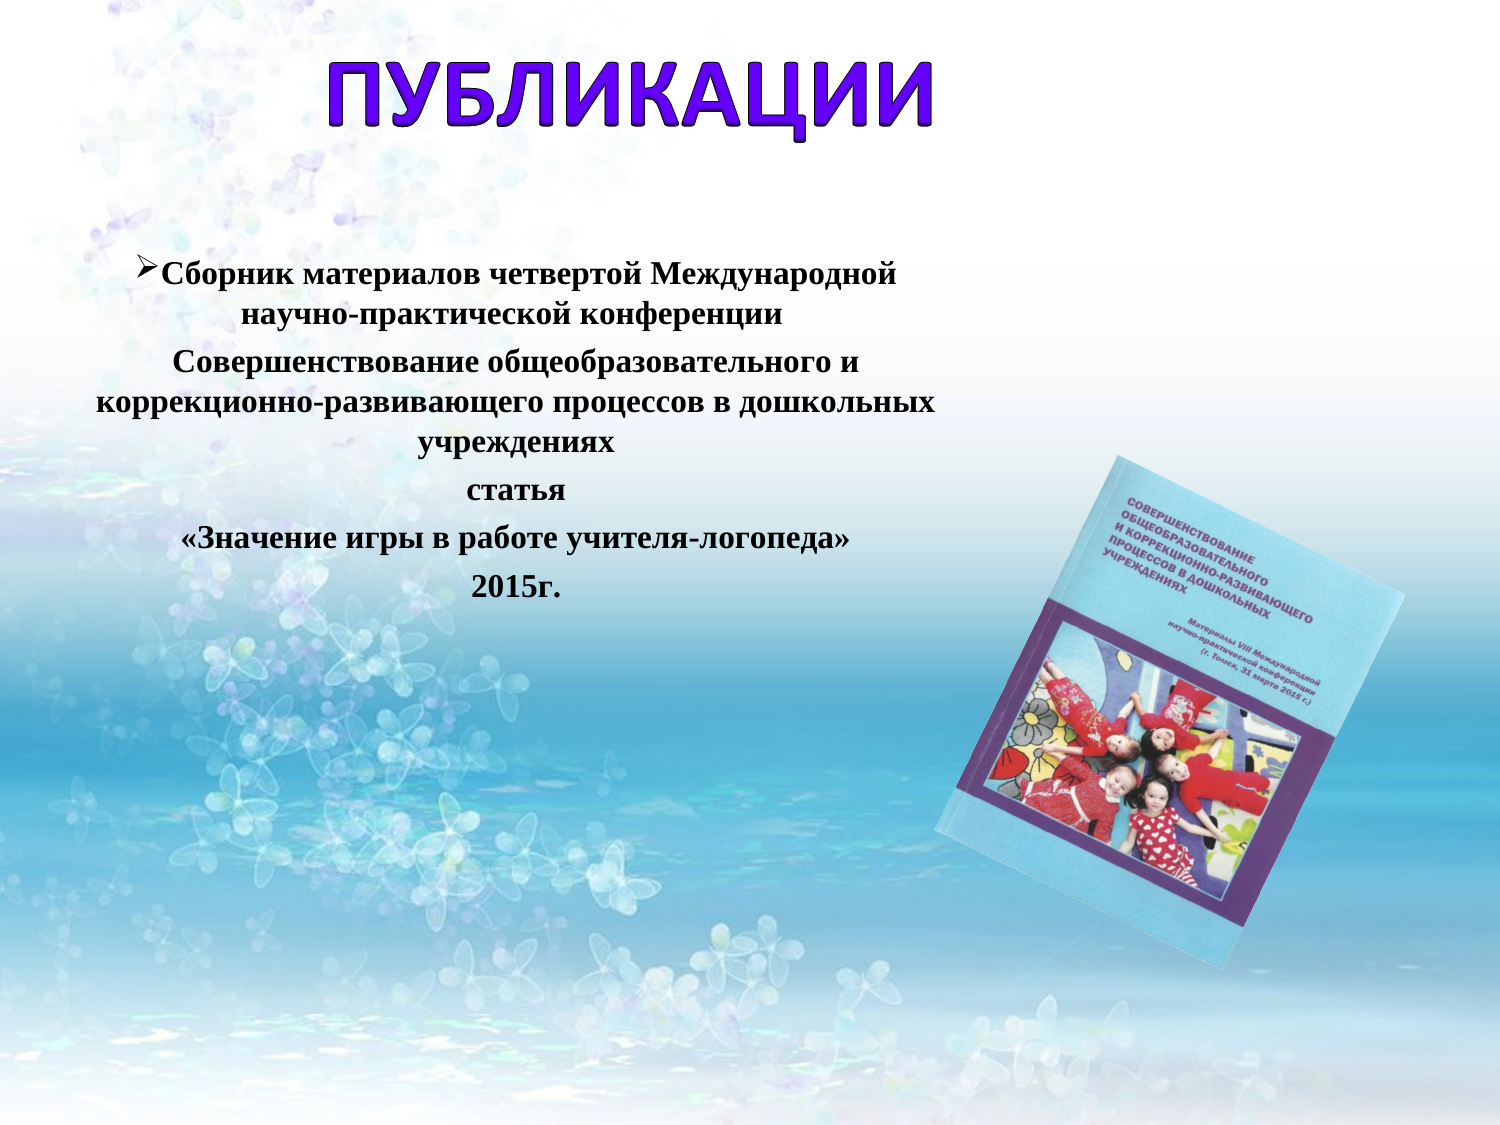

Сборник материалов четвертой Международной научно-практической конференции
Совершенствование общеобразовательного и коррекционно-развивающего процессов в дошкольных учреждениях
статья
«Значение игры в работе учителя-логопеда»
2015г.